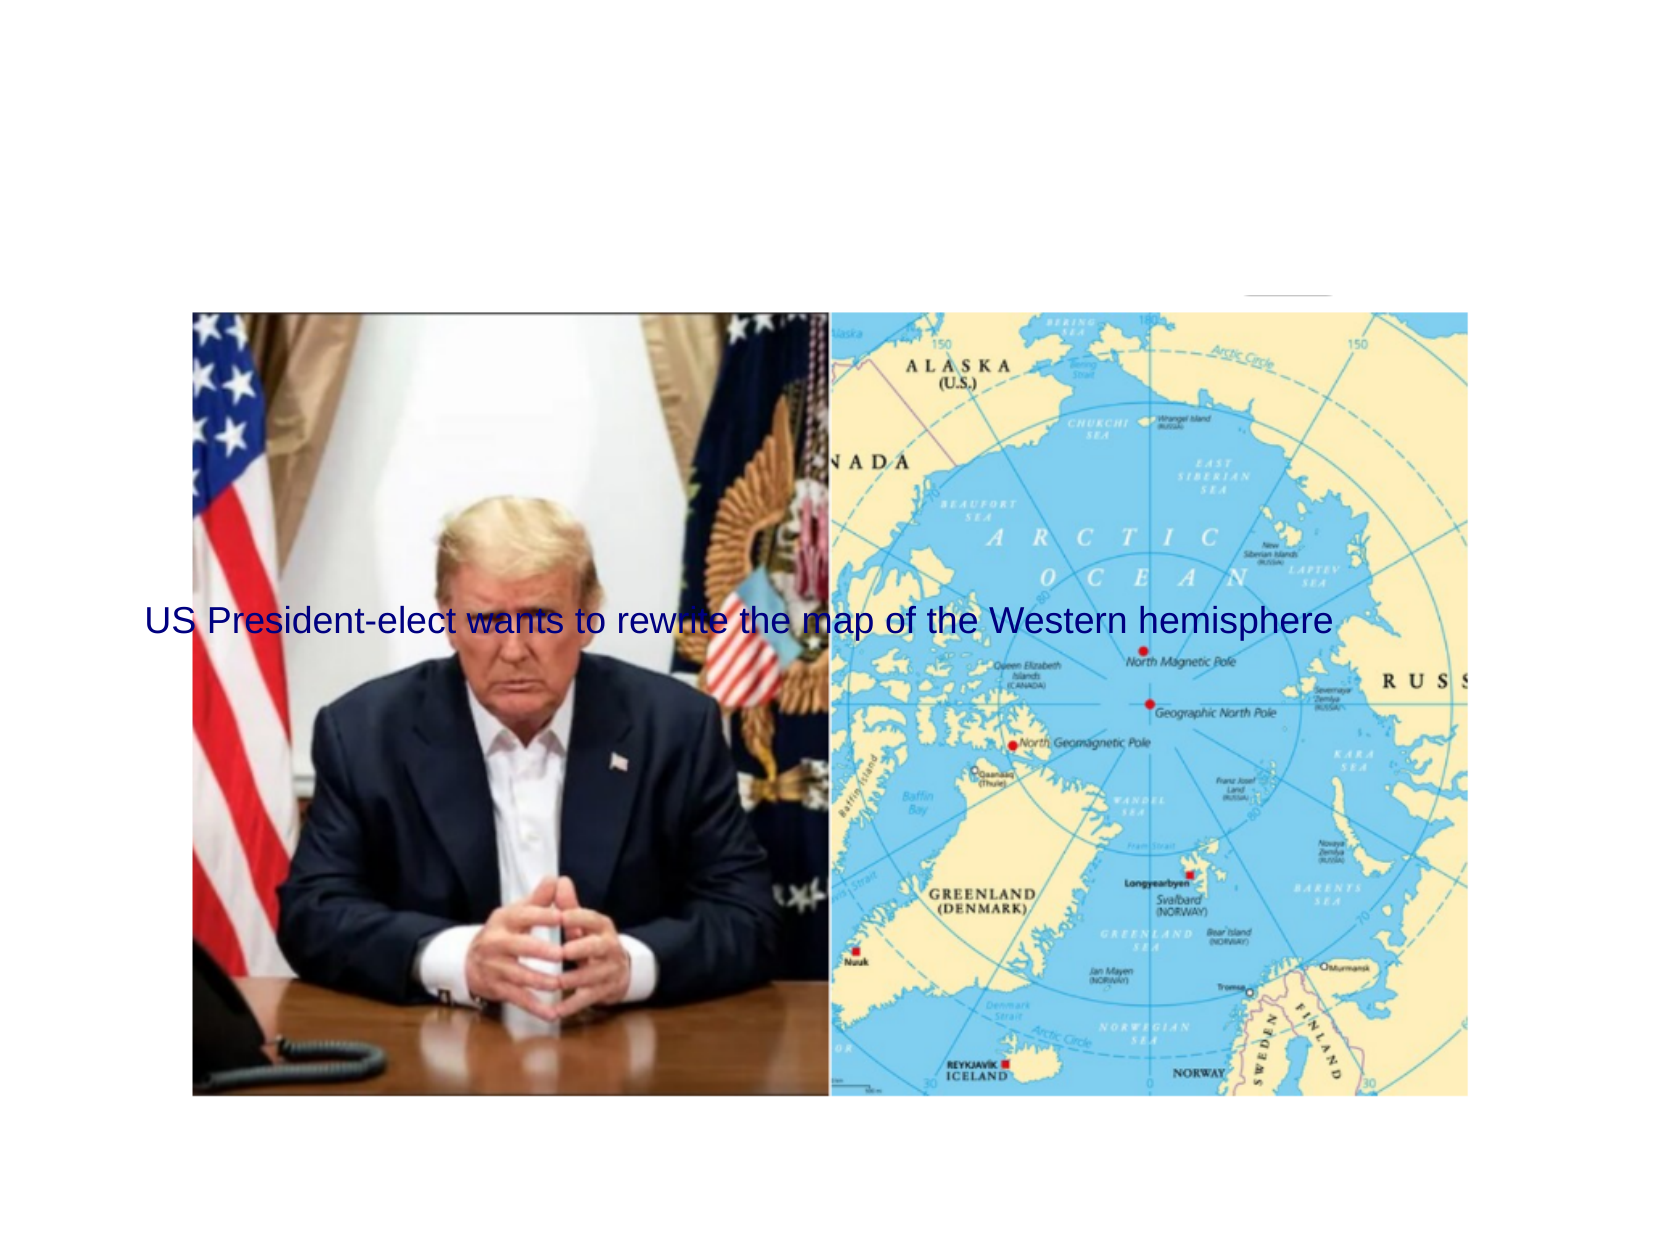

#
US President-elect wants to rewrite the map of the Western hemisphere